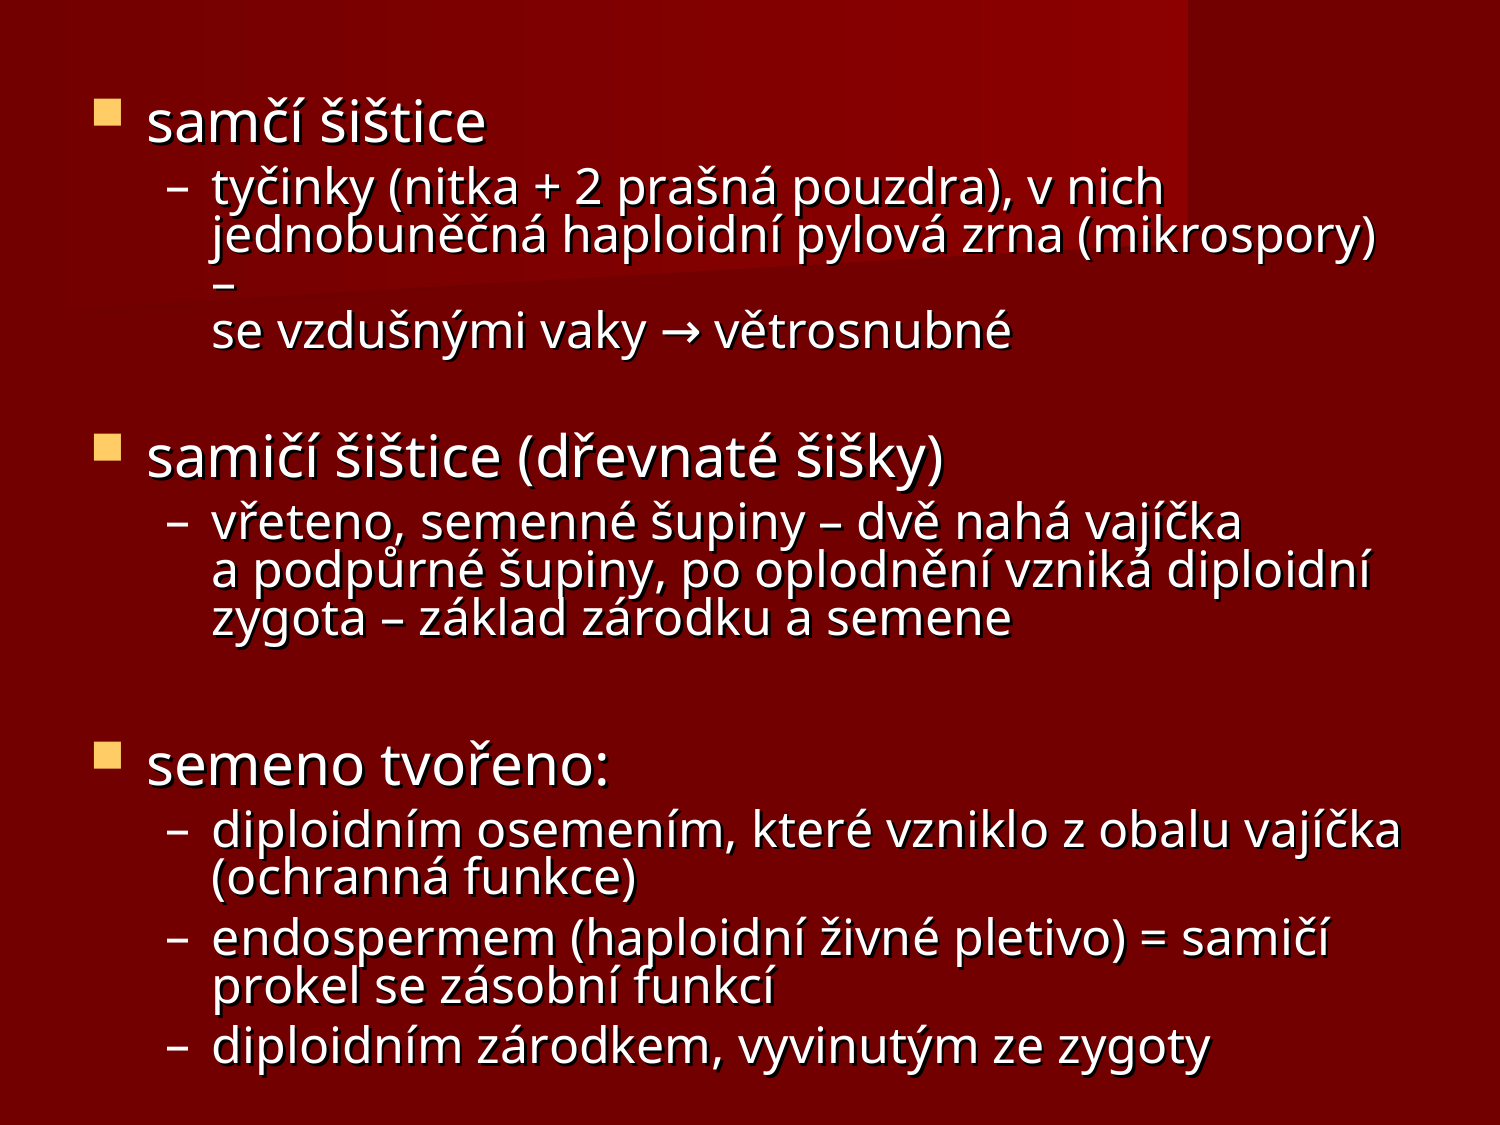

# samčí šištice
tyčinky (nitka + 2 prašná pouzdra), v nich jednobuněčná haploidní pylová zrna (mikrospory) –
se vzdušnými vaky → větrosnubné
samičí šištice (dřevnaté šišky)
vřeteno, semenné šupiny – dvě nahá vajíčka
a podpůrné šupiny, po oplodnění vzniká diploidní zygota – základ zárodku a semene
semeno tvořeno:
diploidním osemením, které vzniklo z obalu vajíčka (ochranná funkce)
endospermem (haploidní živné pletivo) = samičí prokel se zásobní funkcí
diploidním zárodkem, vyvinutým ze zygoty